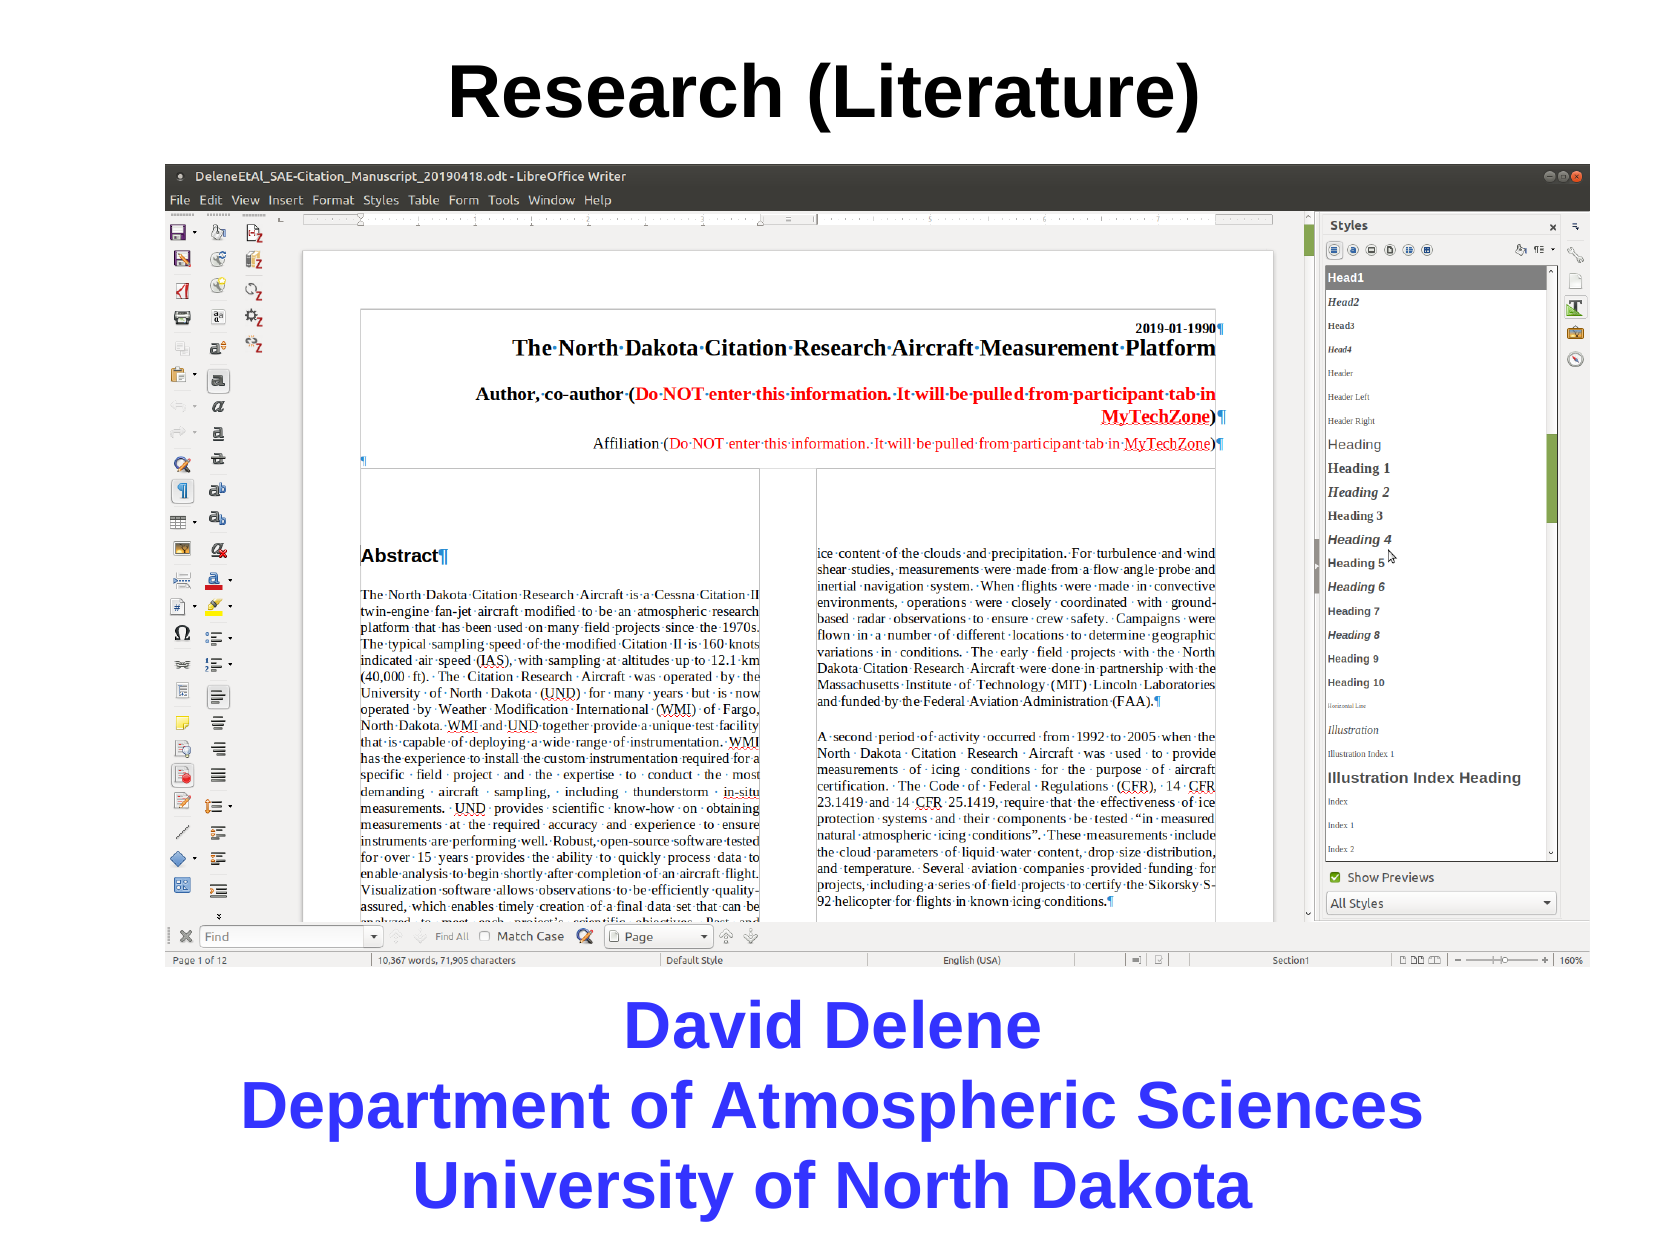

# Research (Literature)
David Delene
Department of Atmospheric Sciences
University of North Dakota